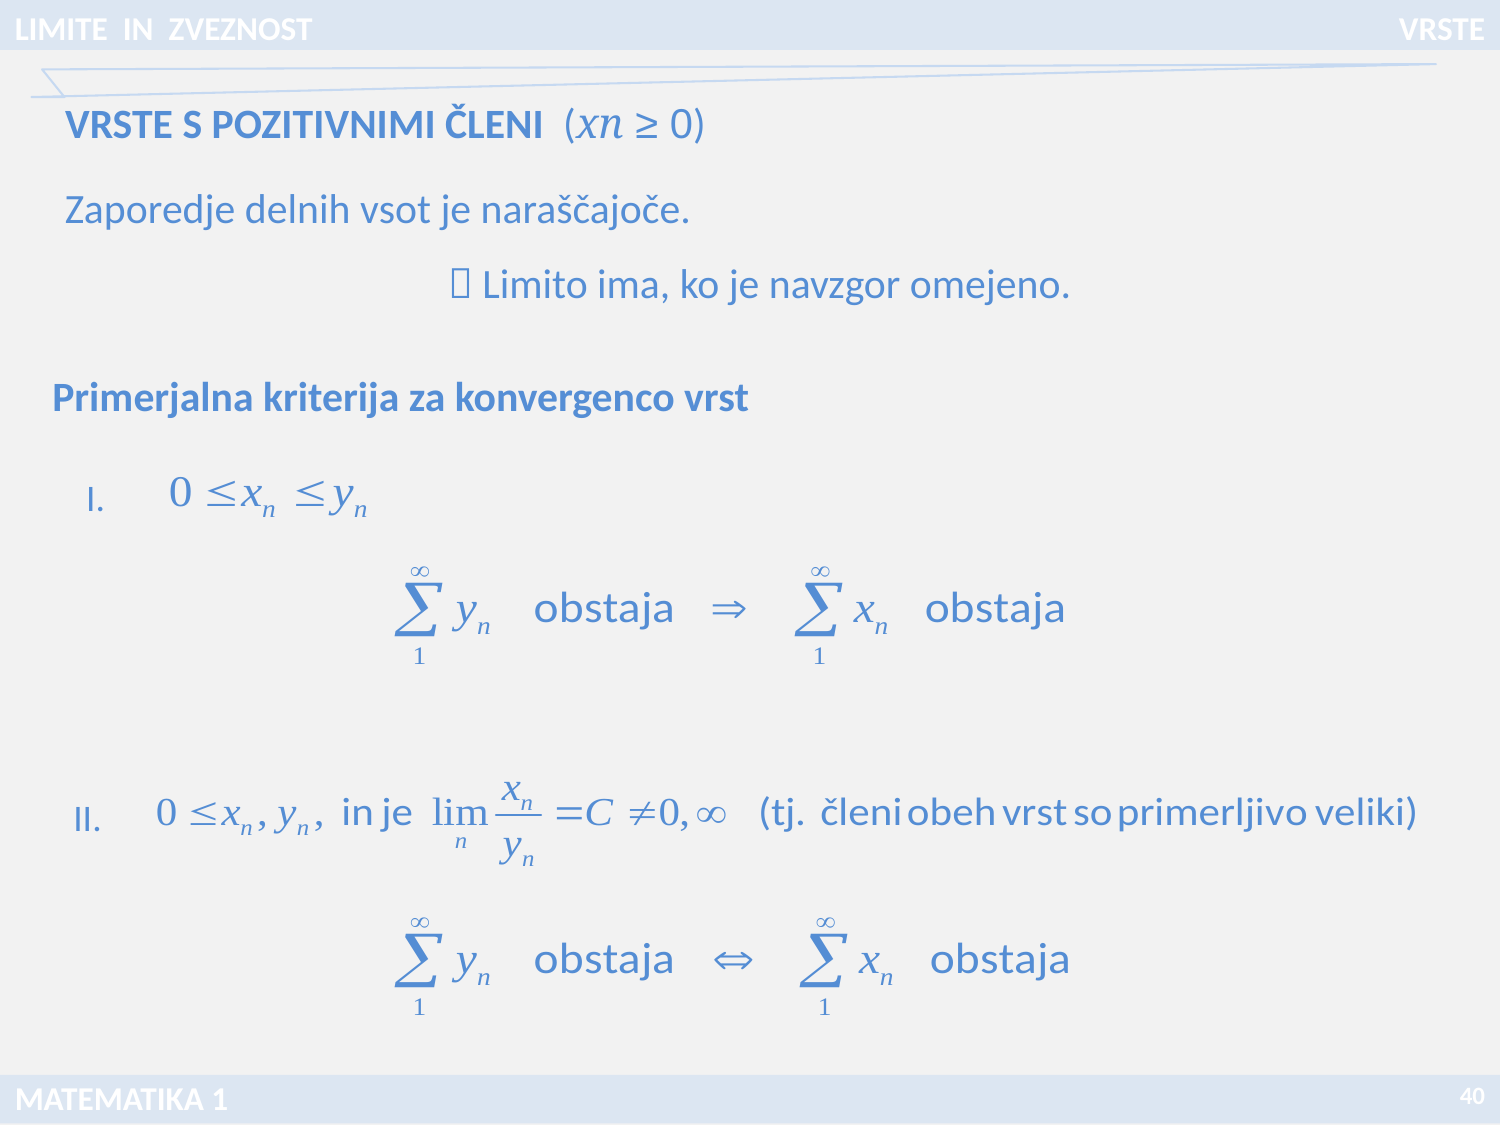

LIMITE IN ZVEZNOST
VRSTE
VRSTE S POZITIVNIMI ČLENI (xn ≥ 0)
Zaporedje delnih vsot je naraščajoče.
  Limito ima, ko je navzgor omejeno.
Primerjalna kriterija za konvergenco vrst
 I.
 II.
MATEMATIKA 1